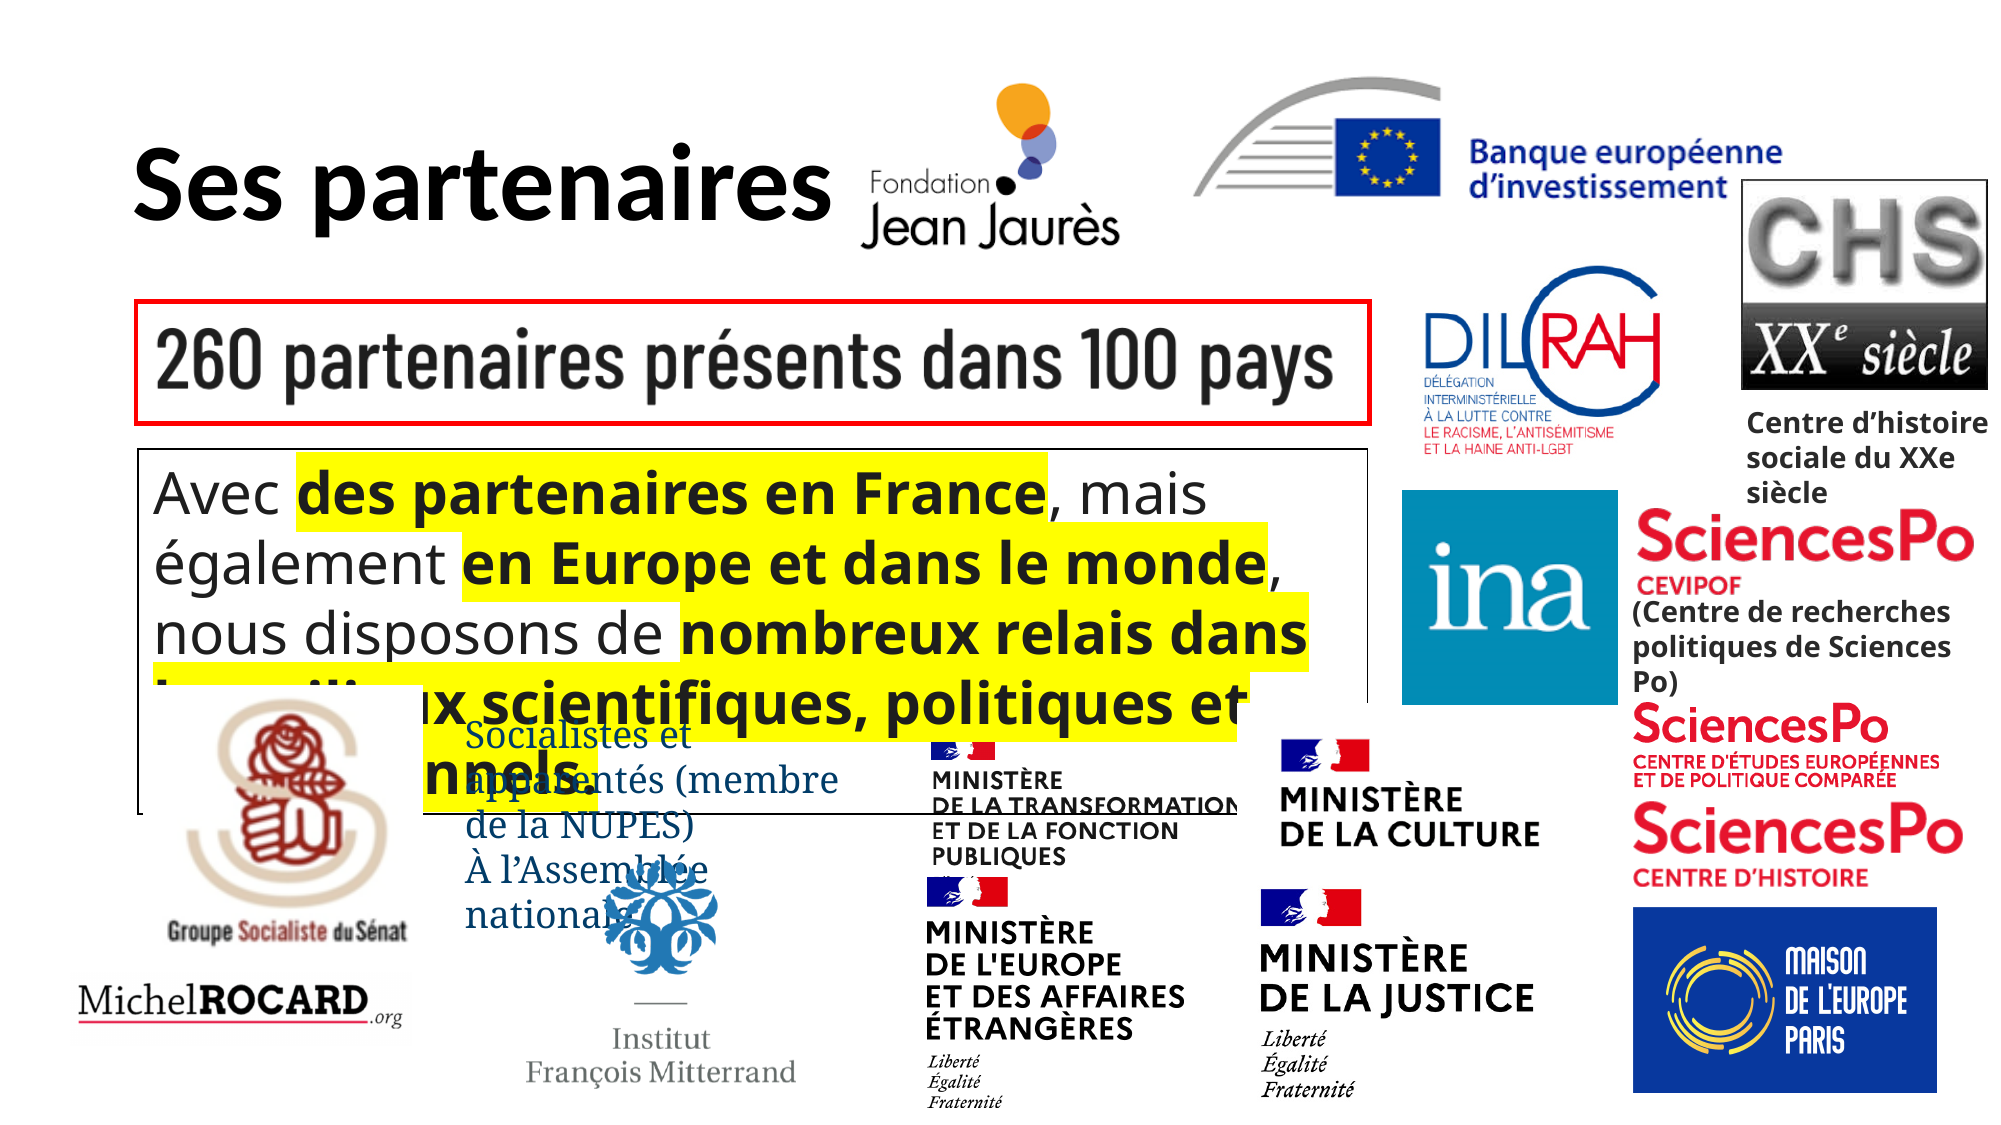

Ses partenaires
Centre d’histoire sociale du XXe siècle
Avec des partenaires en France, mais également en Europe et dans le monde, nous disposons de nombreux relais dans les milieux scientifiques, politiques et institutionnels.
(Centre de recherches politiques de Sciences Po)
Socialistes et apparentés (membre de la NUPES)
À l’Assemblée nationale